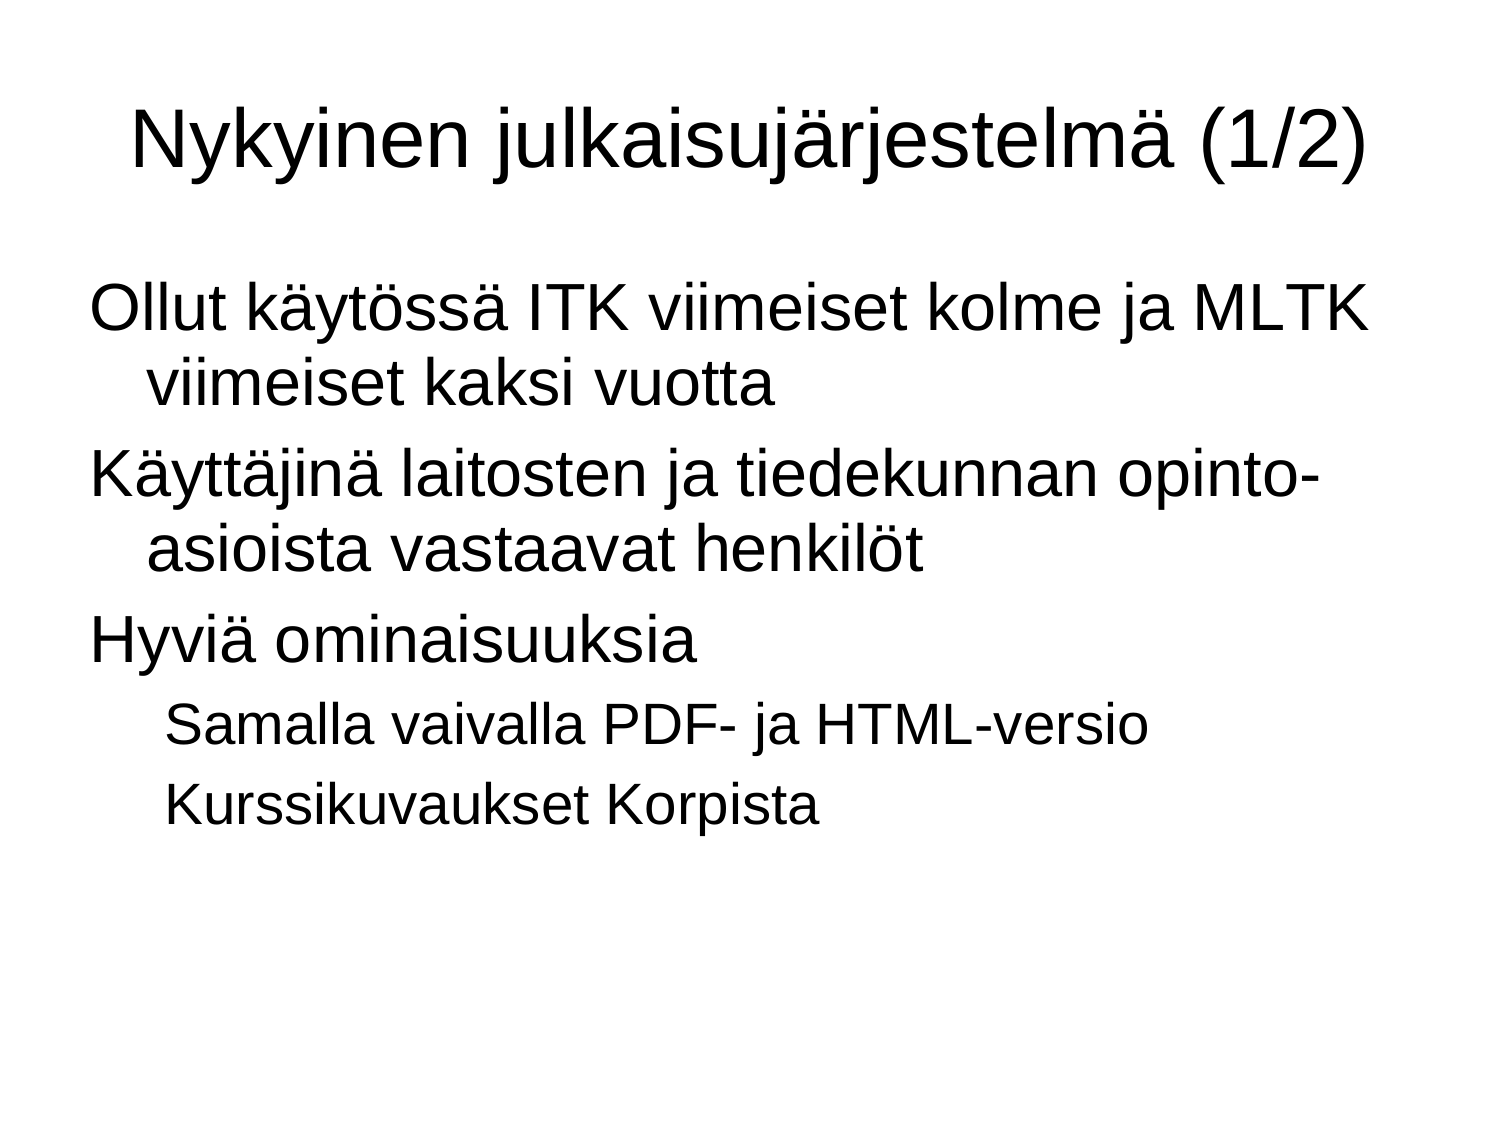

# Nykyinen julkaisujärjestelmä (1/2)
Ollut käytössä ITK viimeiset kolme ja MLTK viimeiset kaksi vuotta
Käyttäjinä laitosten ja tiedekunnan opinto-asioista vastaavat henkilöt
Hyviä ominaisuuksia
Samalla vaivalla PDF- ja HTML-versio
Kurssikuvaukset Korpista